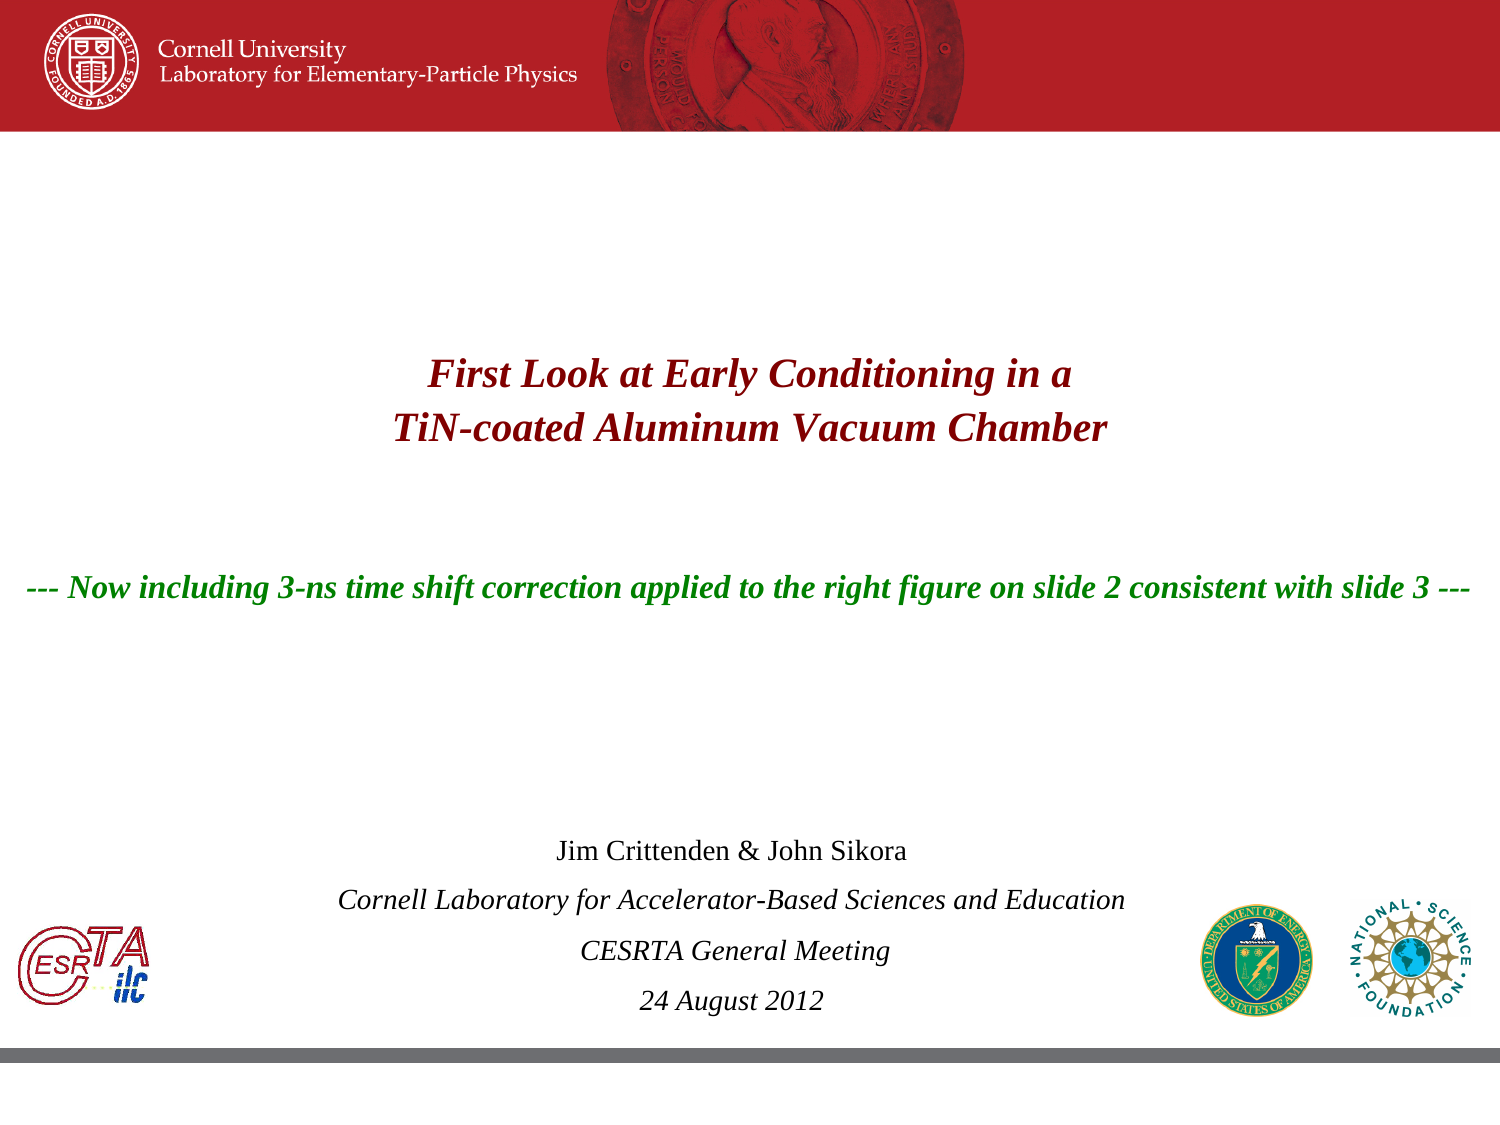

First Look at Early Conditioning in a
TiN-coated Aluminum Vacuum Chamber
--- Now including 3-ns time shift correction applied to the right figure on slide 2 consistent with slide 3 ---
# Jim Crittenden & John Sikora
Cornell Laboratory for Accelerator-Based Sciences and Education
 CESRTA General Meeting
24 August 2012